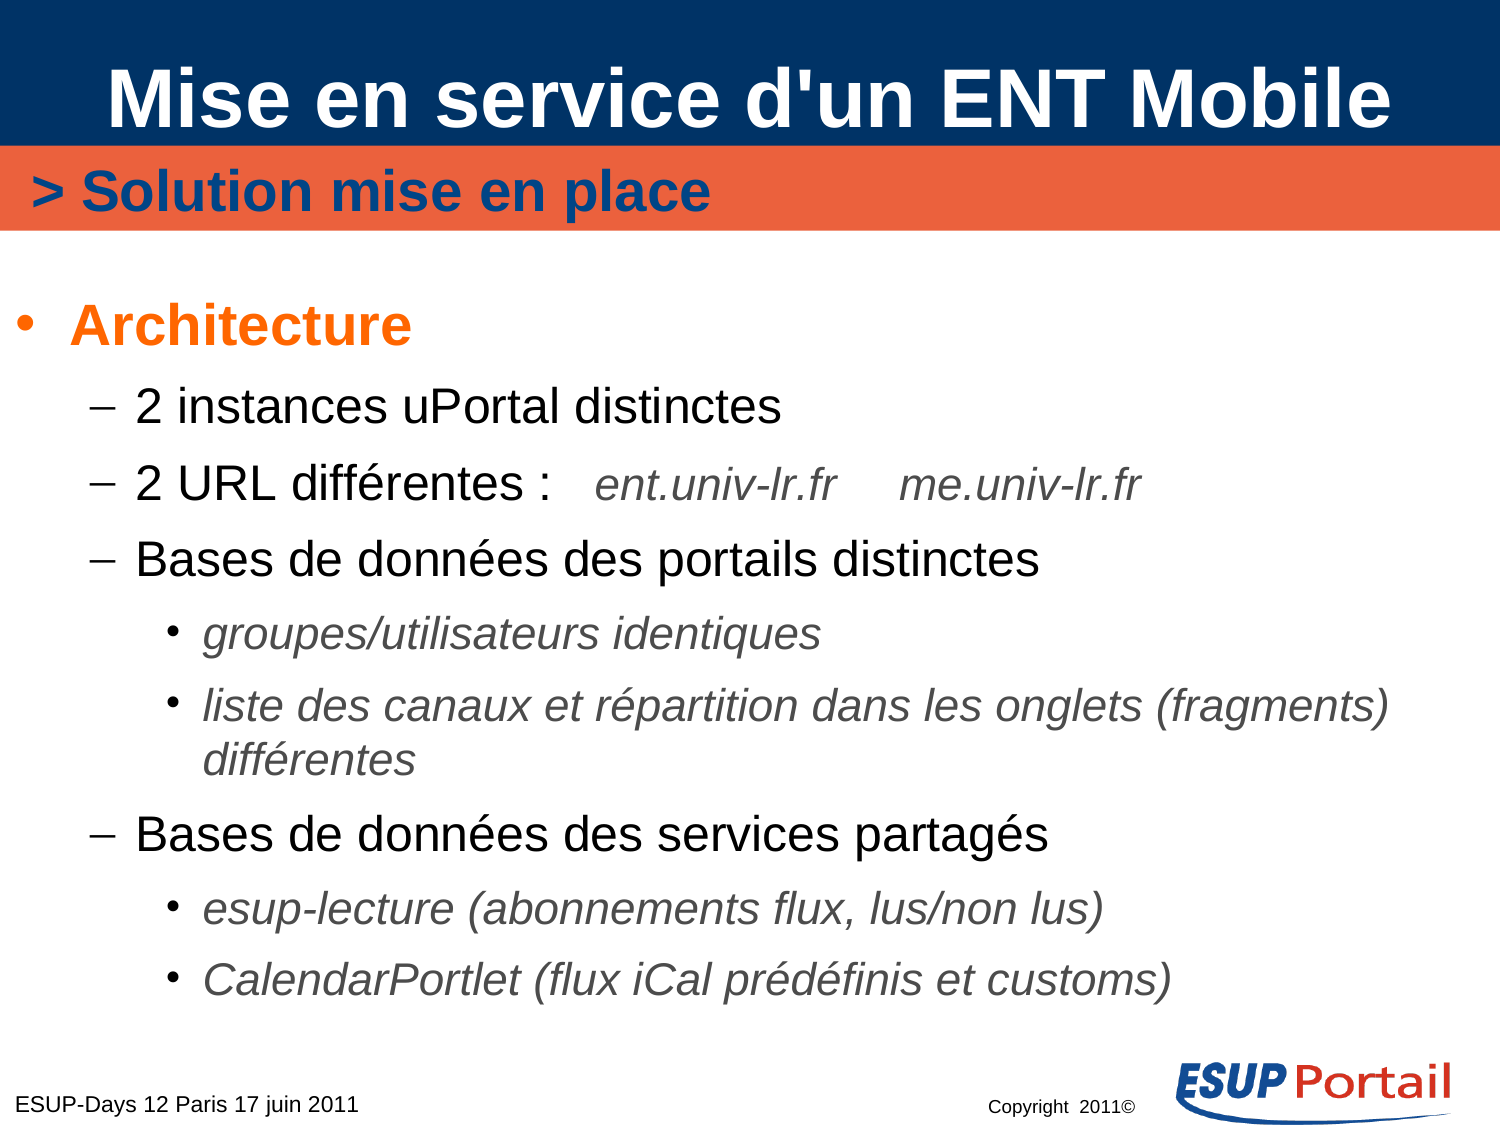

Mise en service d'un ENT Mobile
 > Solution mise en place
Architecture
2 instances uPortal distinctes
2 URL différentes : ent.univ-lr.fr me.univ-lr.fr
Bases de données des portails distinctes
groupes/utilisateurs identiques
liste des canaux et répartition dans les onglets (fragments) différentes
Bases de données des services partagés
esup-lecture (abonnements flux, lus/non lus)
CalendarPortlet (flux iCal prédéfinis et customs)
ESUP-Days 12 Paris 17 juin 2011